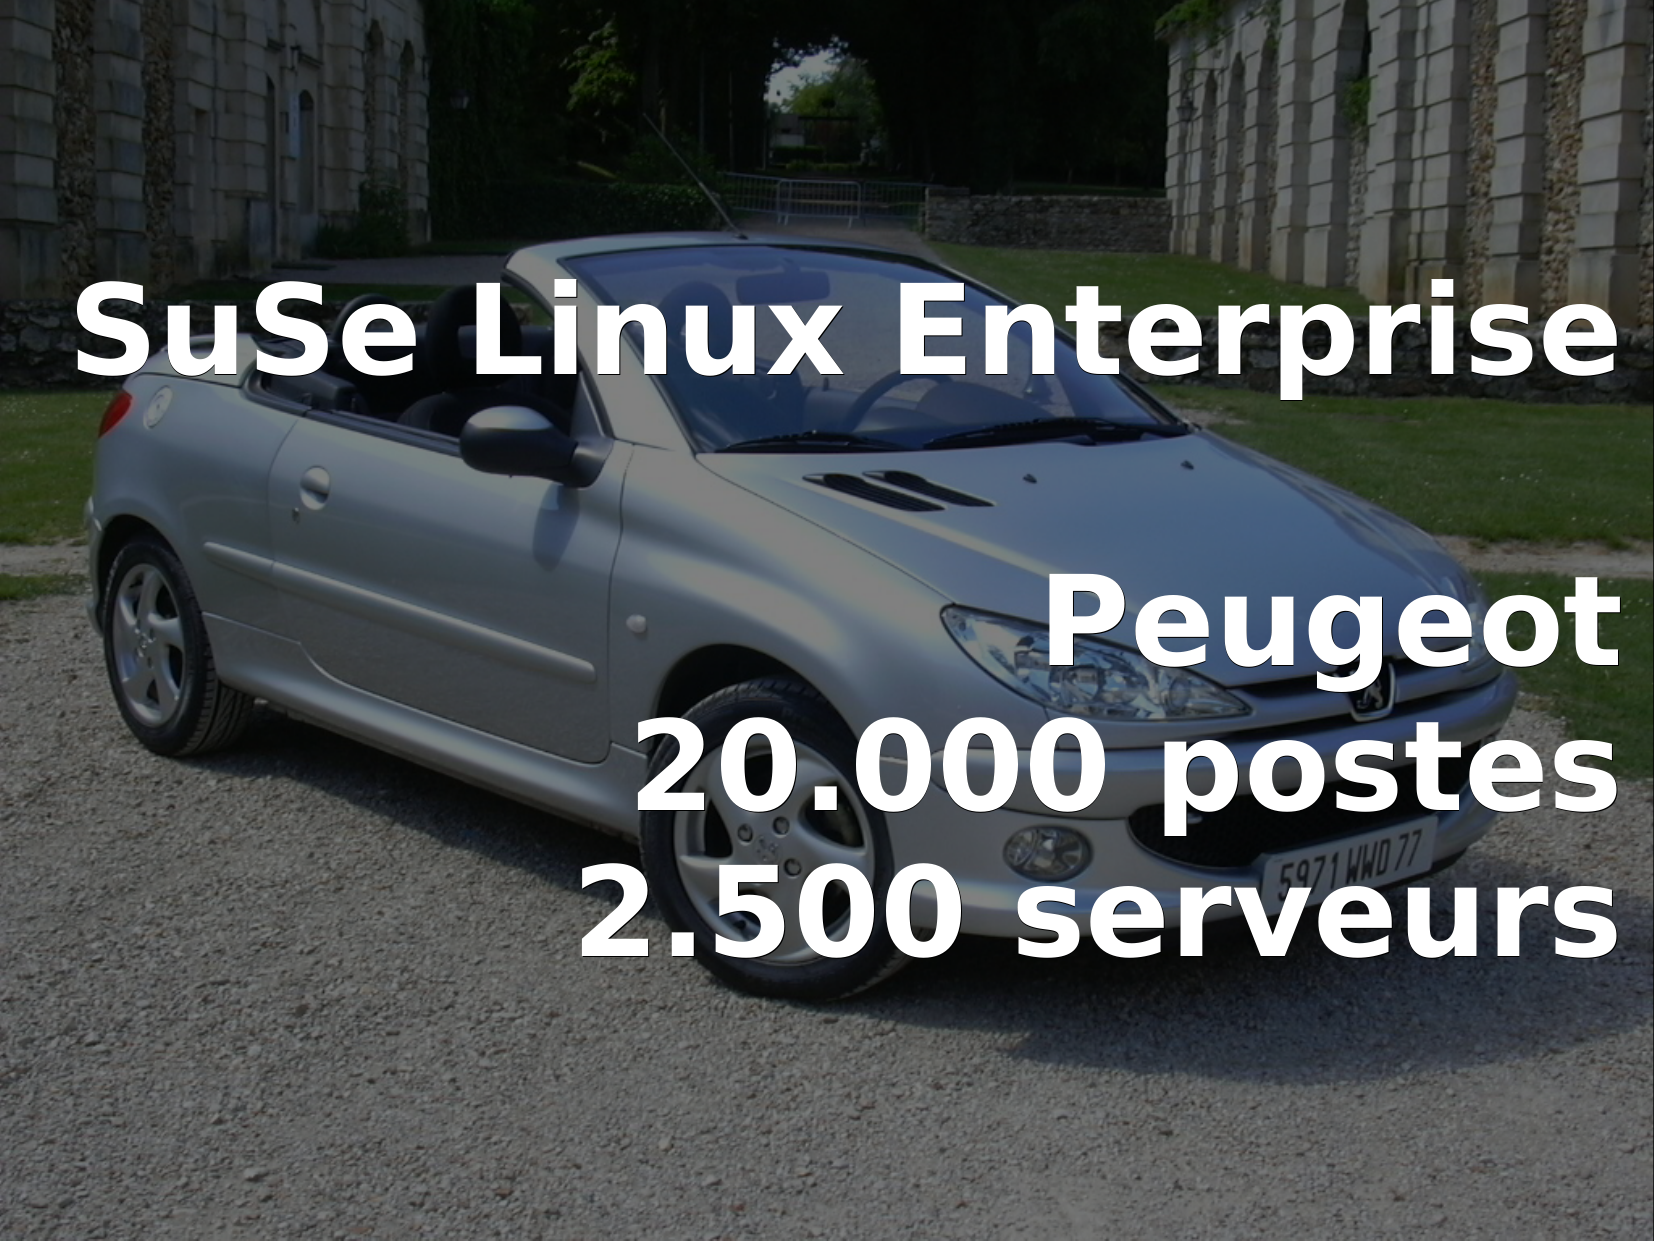

SuSe Linux Enterprise
Peugeot
20.000 postes
2.500 serveurs